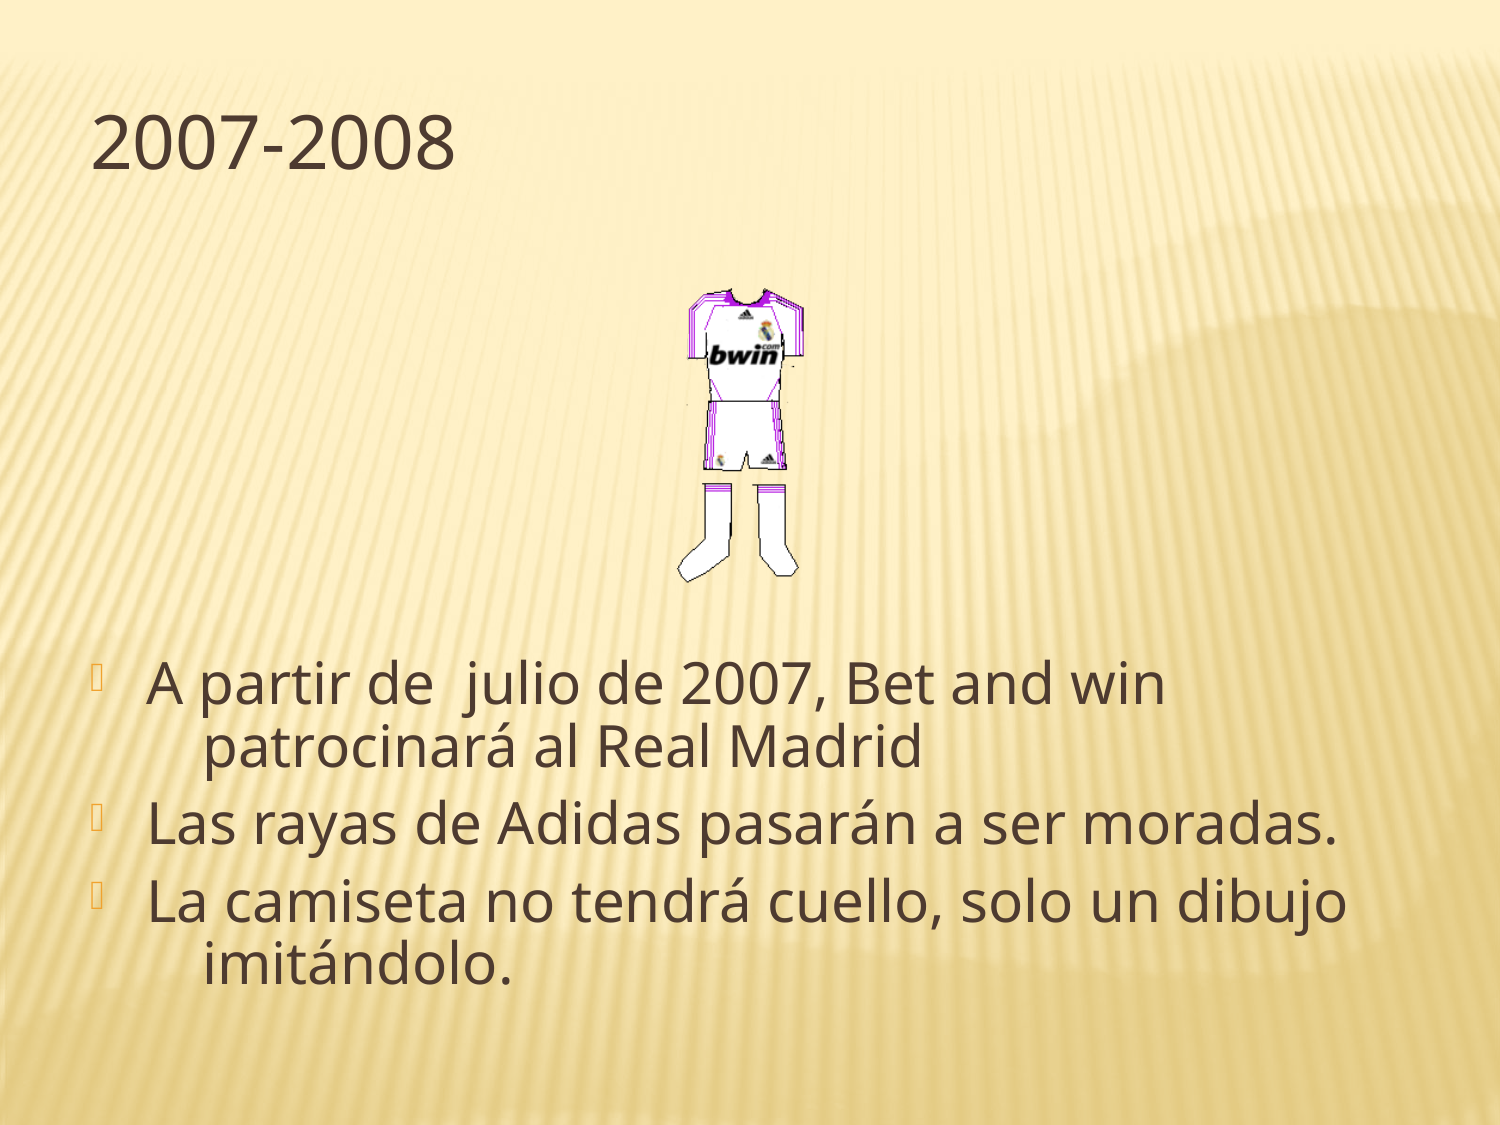

# 2007-2008
A partir de julio de 2007, Bet and win patrocinará al Real Madrid
Las rayas de Adidas pasarán a ser moradas.
La camiseta no tendrá cuello, solo un dibujo imitándolo.